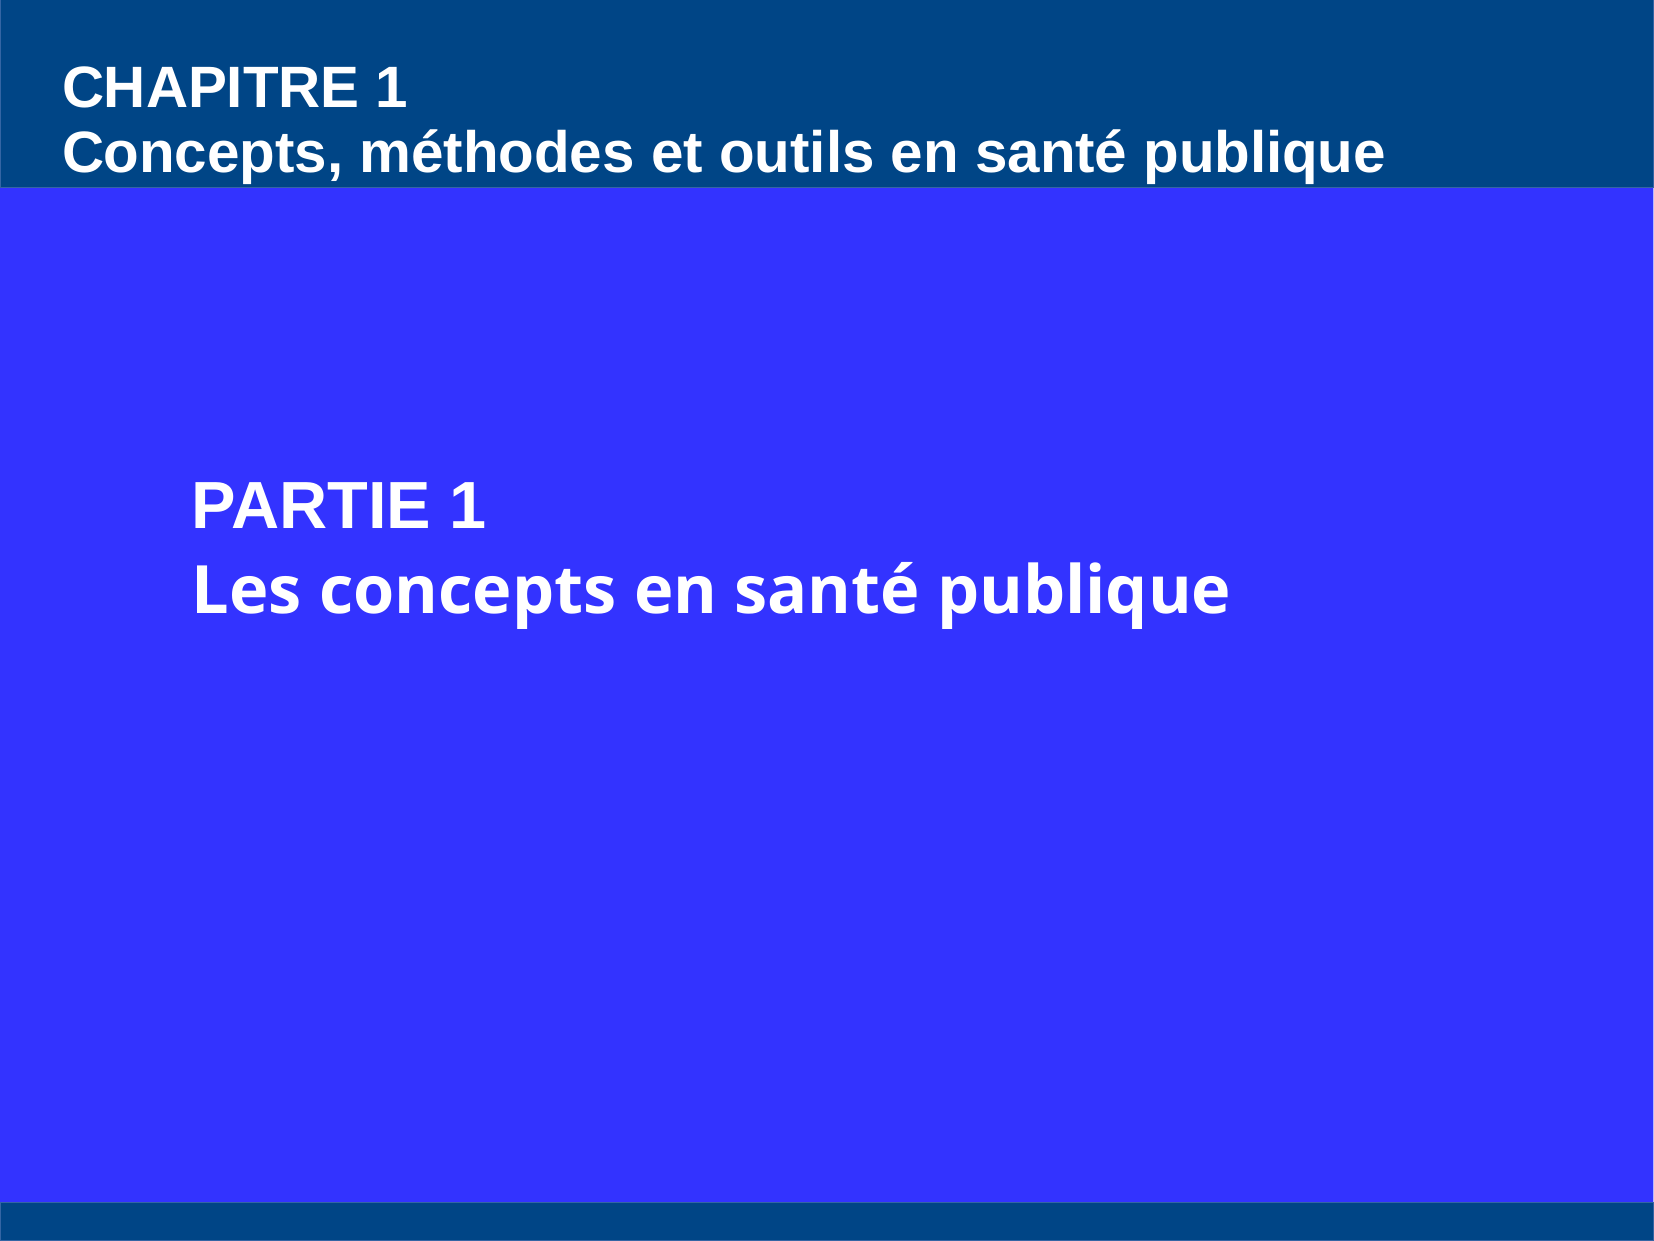

CHAPITRE 1
Concepts, méthodes et outils en santé publique
PARTIE 1
Les concepts en santé publique